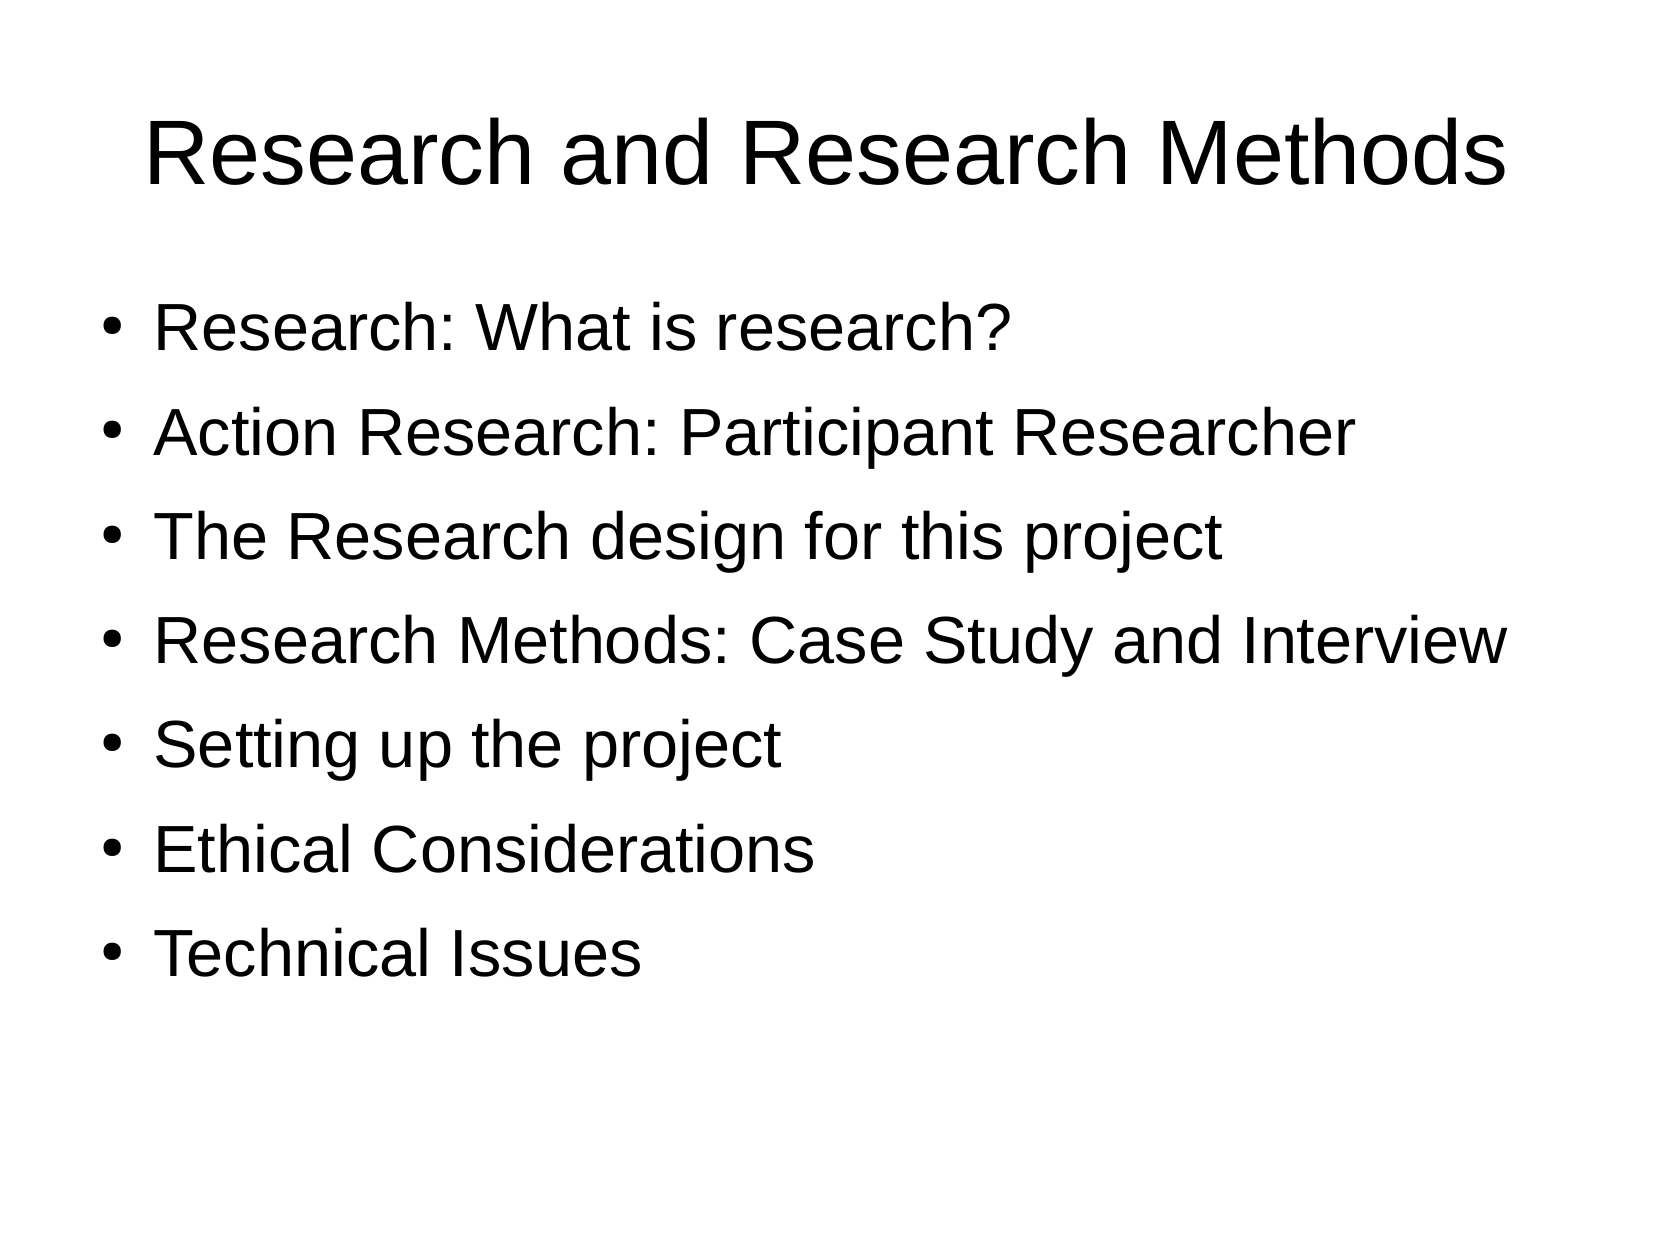

# Research and Research Methods
Research: What is research?
Action Research: Participant Researcher
The Research design for this project
Research Methods: Case Study and Interview
Setting up the project
Ethical Considerations
Technical Issues